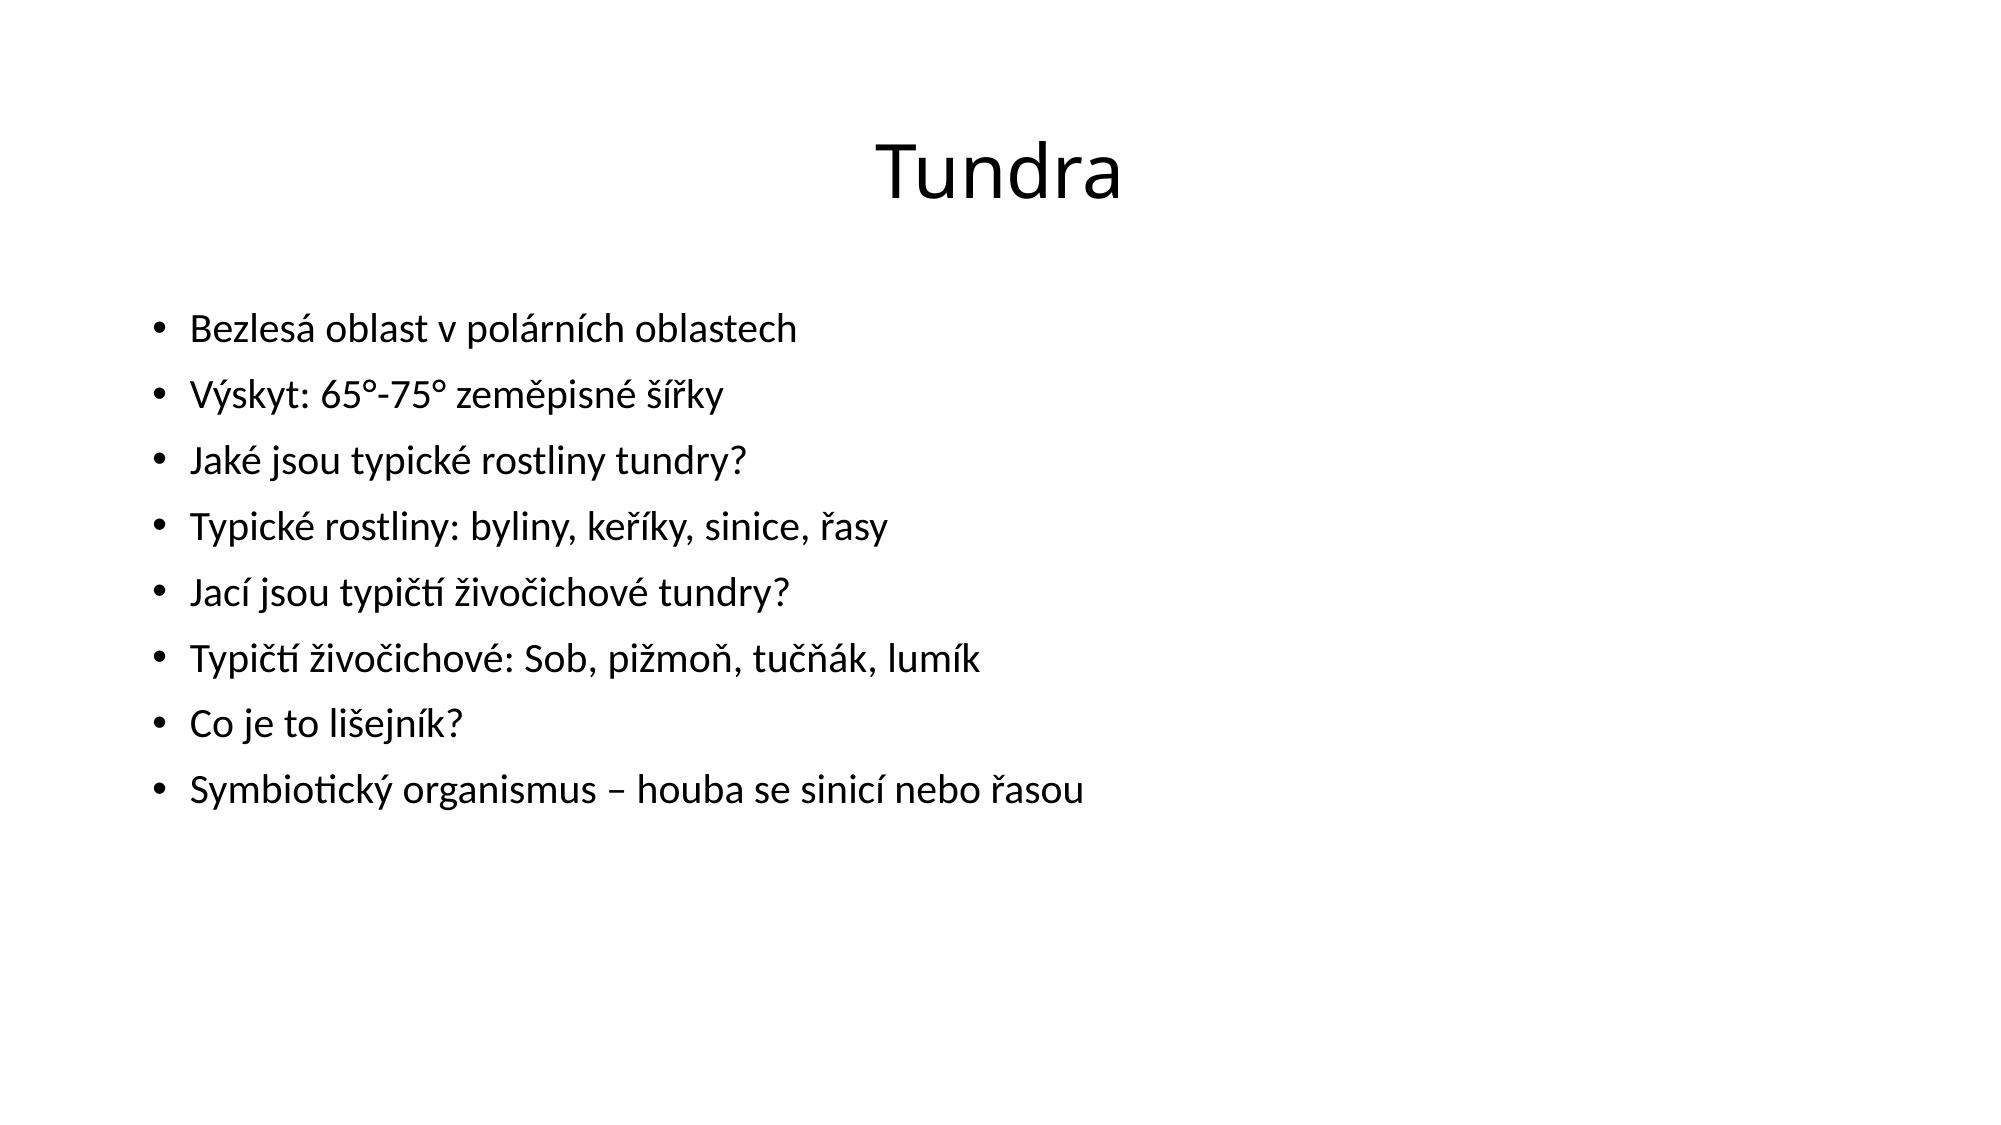

# Tundra
Bezlesá oblast v polárních oblastech
Výskyt: 65°-75° zeměpisné šířky
Jaké jsou typické rostliny tundry?
Typické rostliny: byliny, keříky, sinice, řasy
Jací jsou typičtí živočichové tundry?
Typičtí živočichové: Sob, pižmoň, tučňák, lumík
Co je to lišejník?
Symbiotický organismus – houba se sinicí nebo řasou